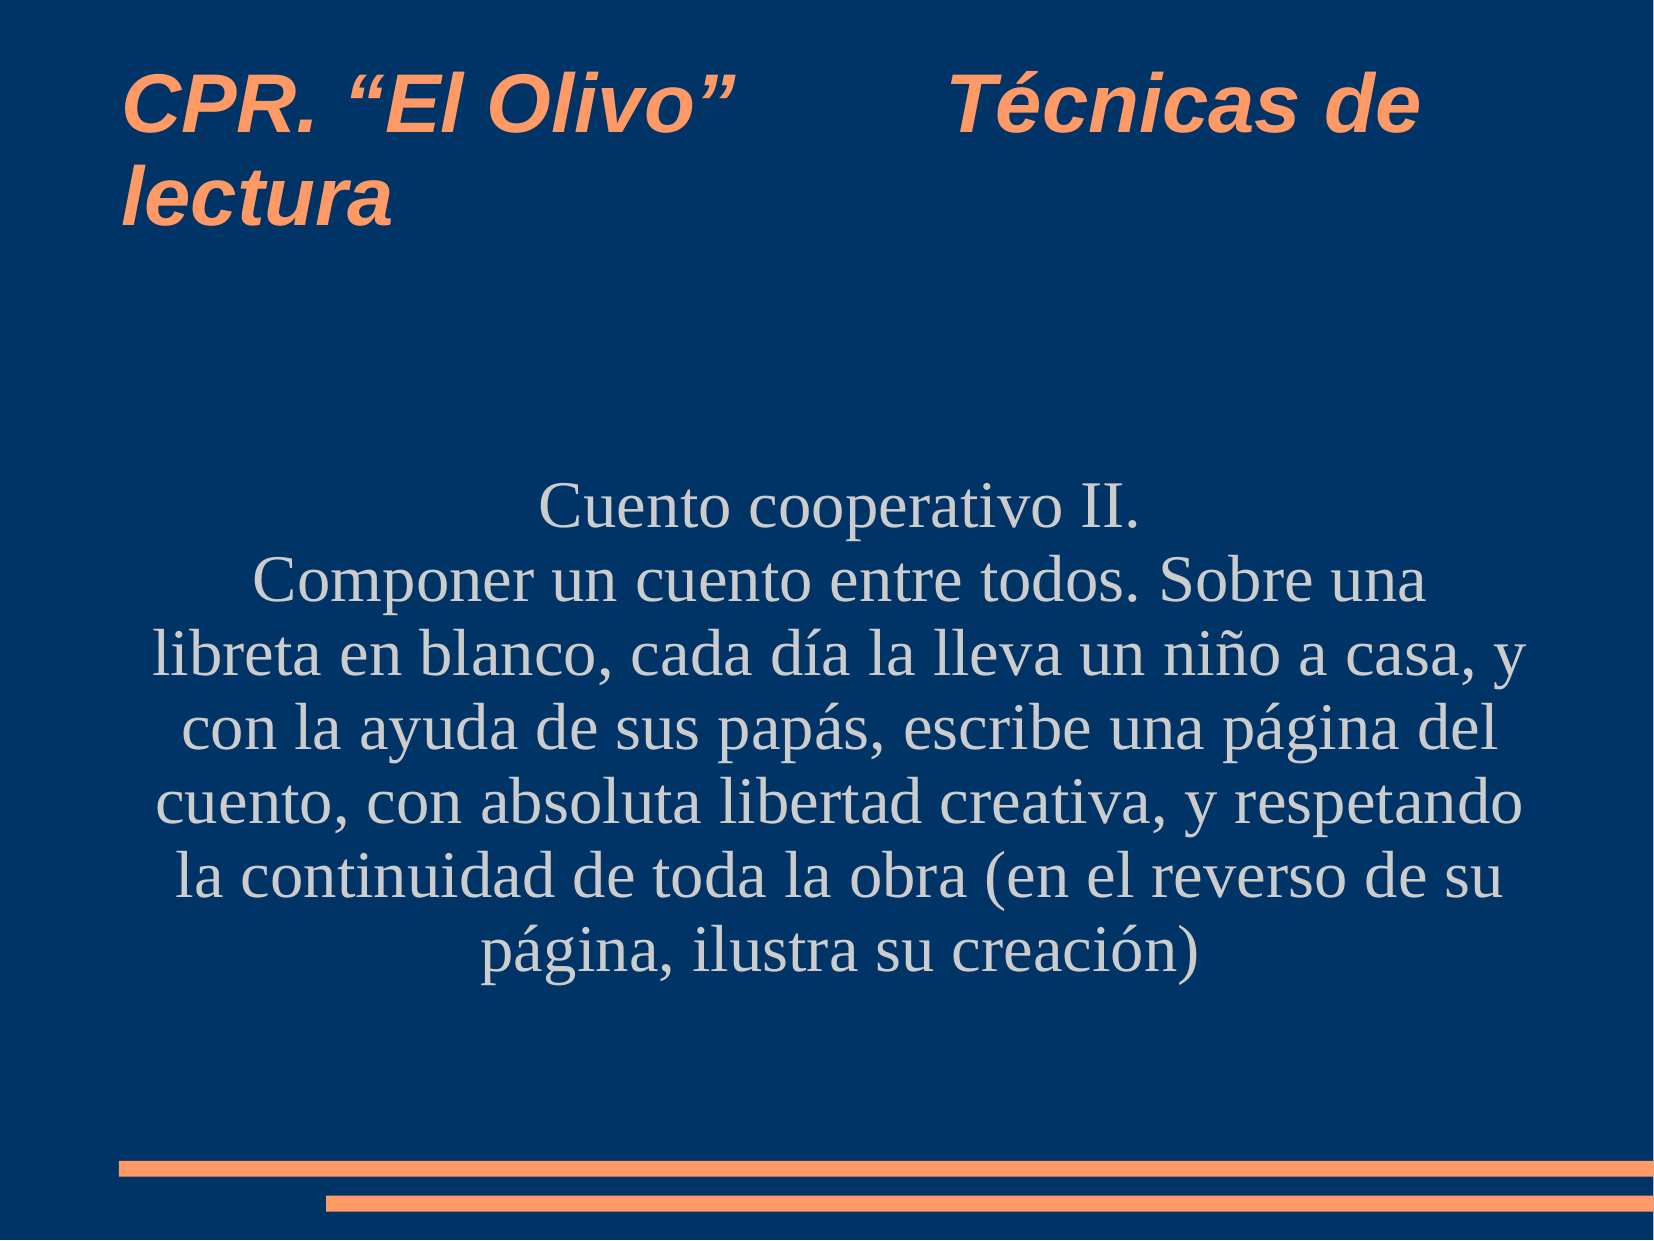

# CPR. “El Olivo” Técnicas de lectura
Cuento cooperativo II.
Componer un cuento entre todos. Sobre una
libreta en blanco, cada día la lleva un niño a casa, y
con la ayuda de sus papás, escribe una página del
cuento, con absoluta libertad creativa, y respetando
la continuidad de toda la obra (en el reverso de su
página, ilustra su creación)